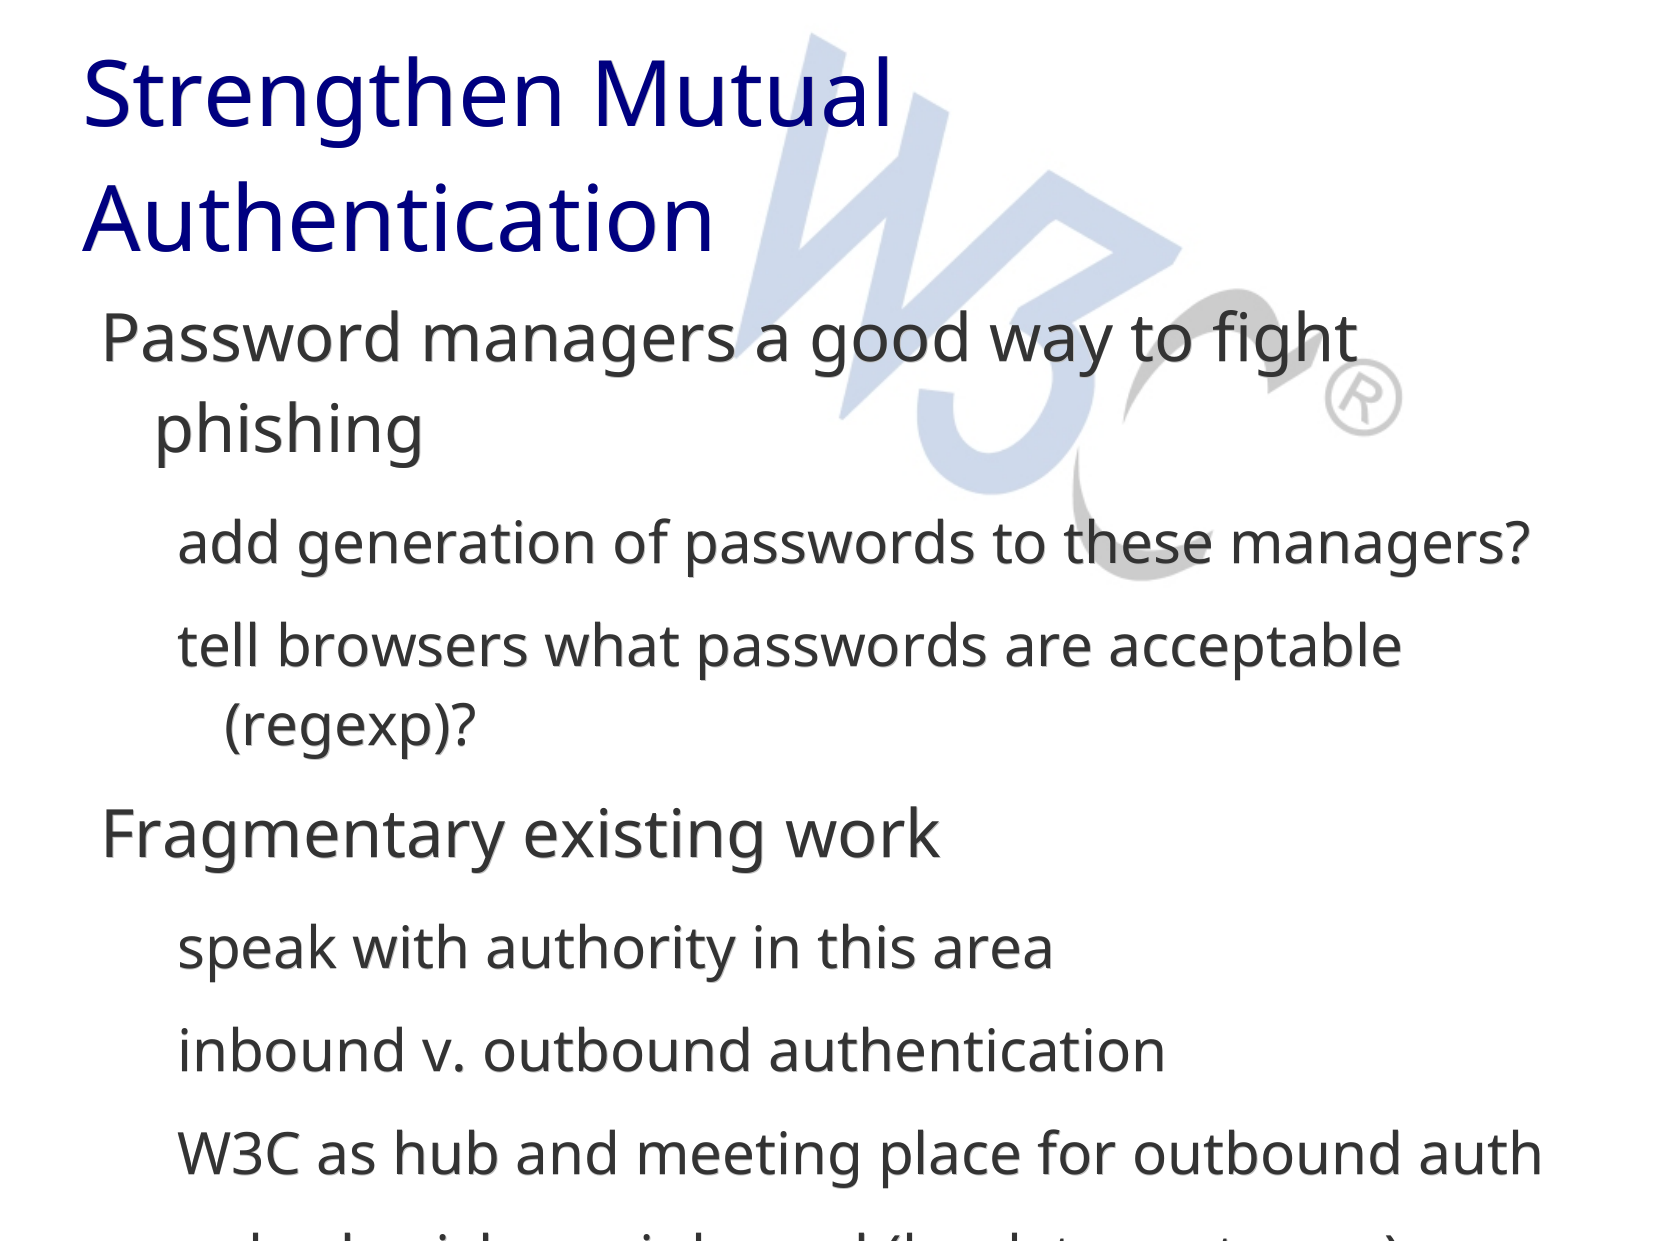

# Strengthen Mutual Authentication
Password managers a good way to fight phishing
add generation of passwords to these managers?
tell browsers what passwords are acceptable (regexp)?
Fragmentary existing work
speak with authority in this area
inbound v. outbound authentication
W3C as hub and meeting place for outbound auth
nobody picks up inbound (bank to customer) so far
UI part of the problem!